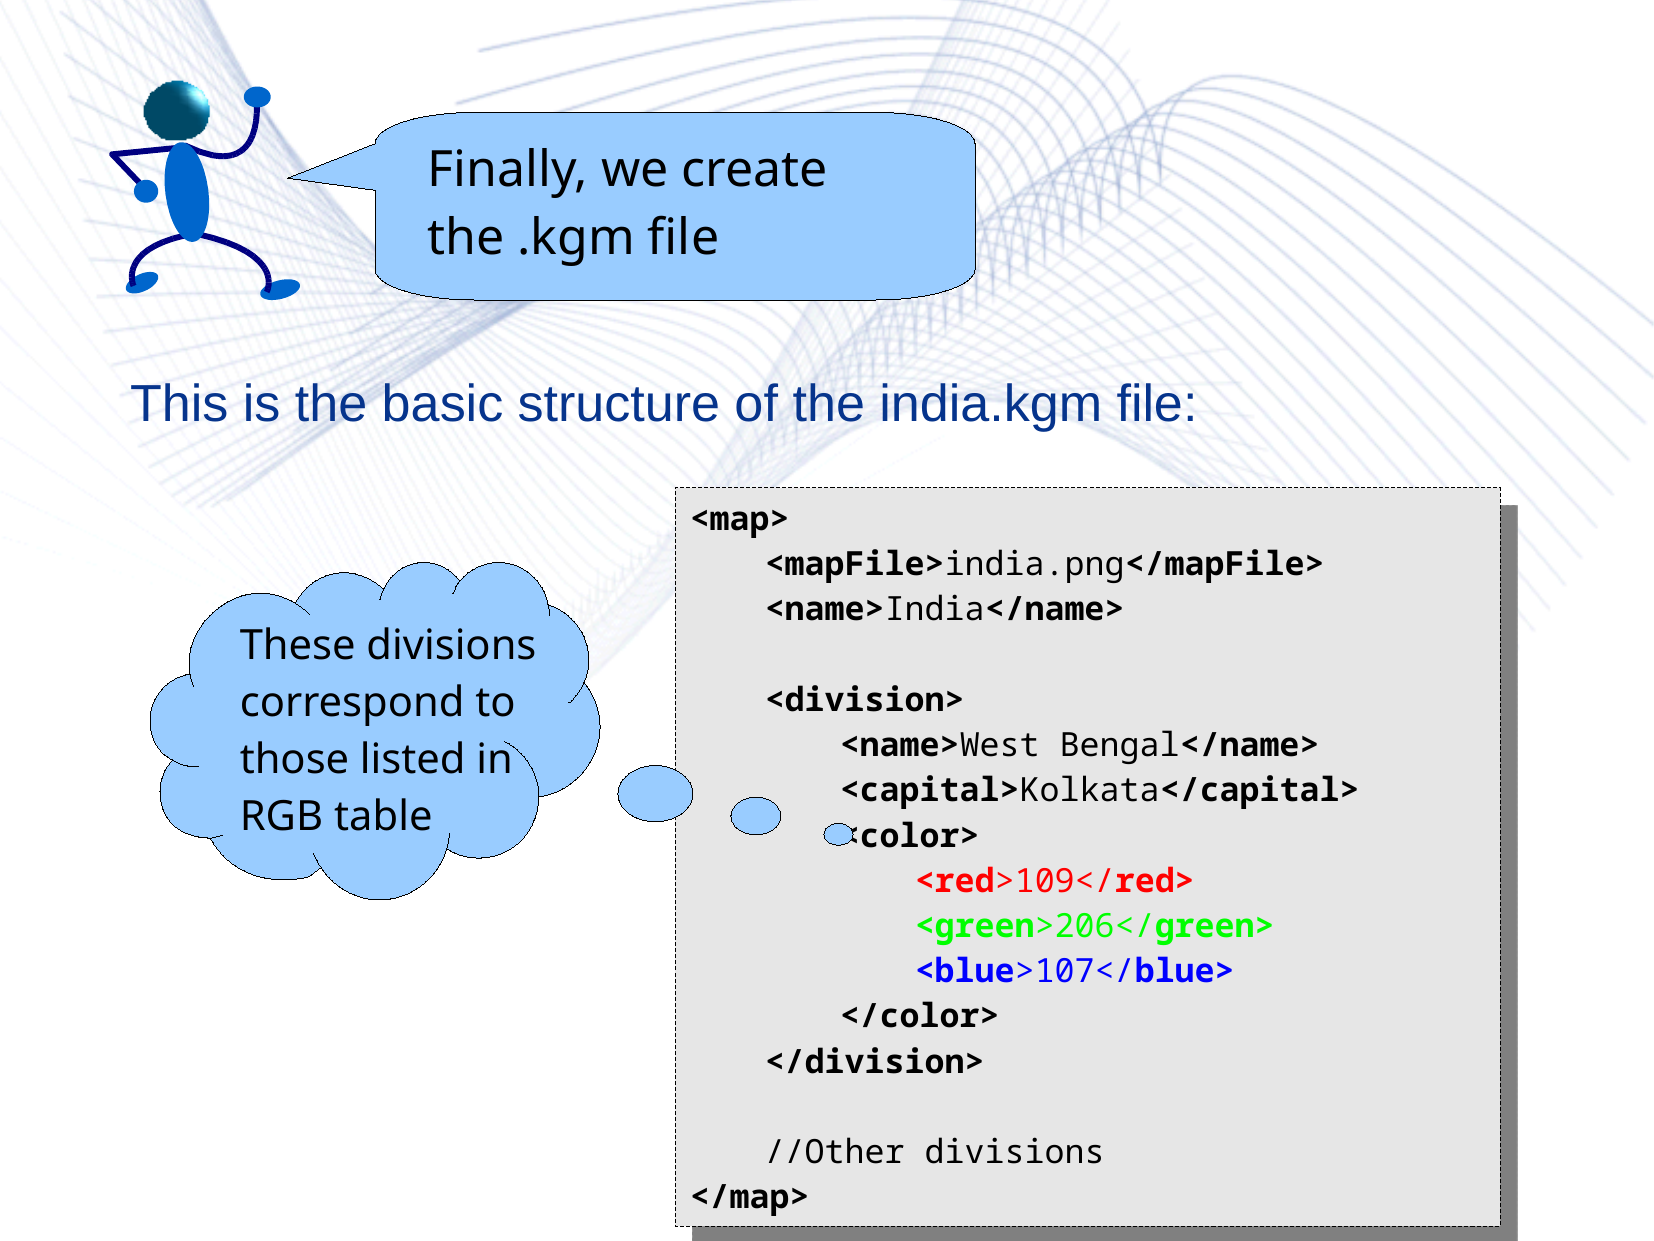

Finally, we create the .kgm file
# This is the basic structure of the india.kgm file:
<map>
	<mapFile>india.png</mapFile>
	<name>India</name>
	<division>
		<name>West Bengal</name>
		<capital>Kolkata</capital>
		<color>
			<red>109</red>
			<green>206</green>
			<blue>107</blue>
		</color>
	</division>
	//Other divisions
</map>
These divisions correspond to those listed in RGB table